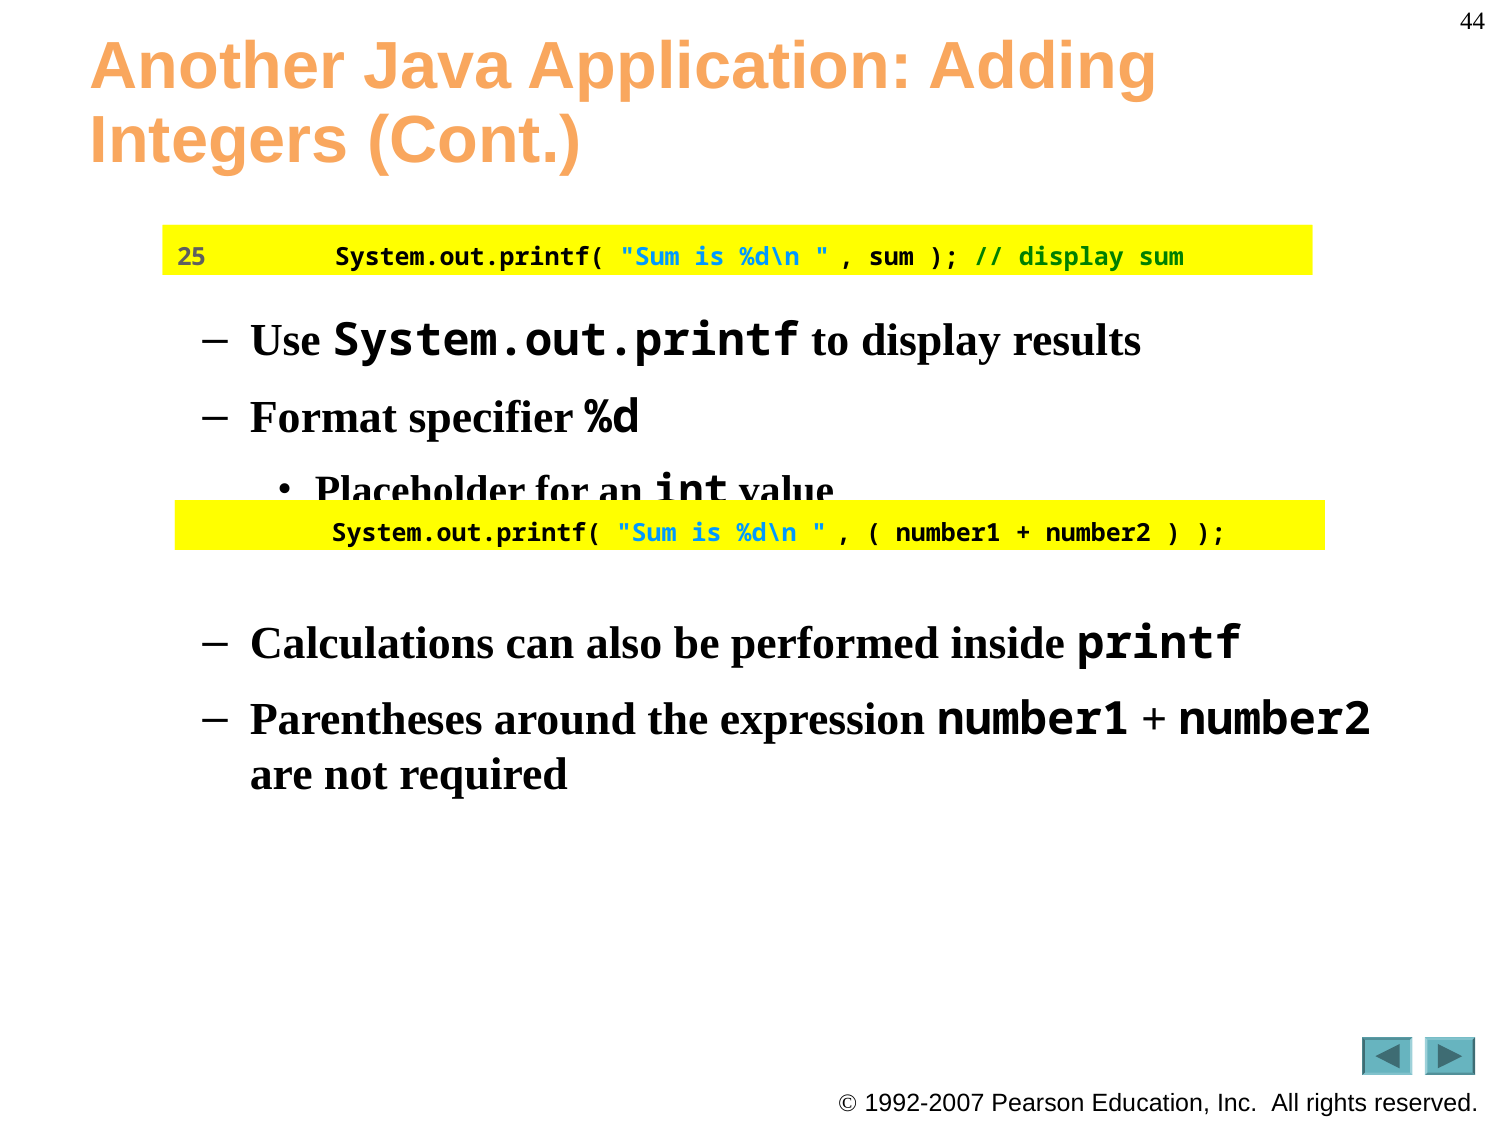

44
# Another Java Application: Adding Integers (Cont.)
Use System.out.printf to display results
Format specifier %d
Placeholder for an int value
Calculations can also be performed inside printf
Parentheses around the expression number1 + number2 are not required
25 System.out.printf( "Sum is %d\n " , sum ); // display sum
 System.out.printf( "Sum is %d\n " , ( number1 + number2 ) );